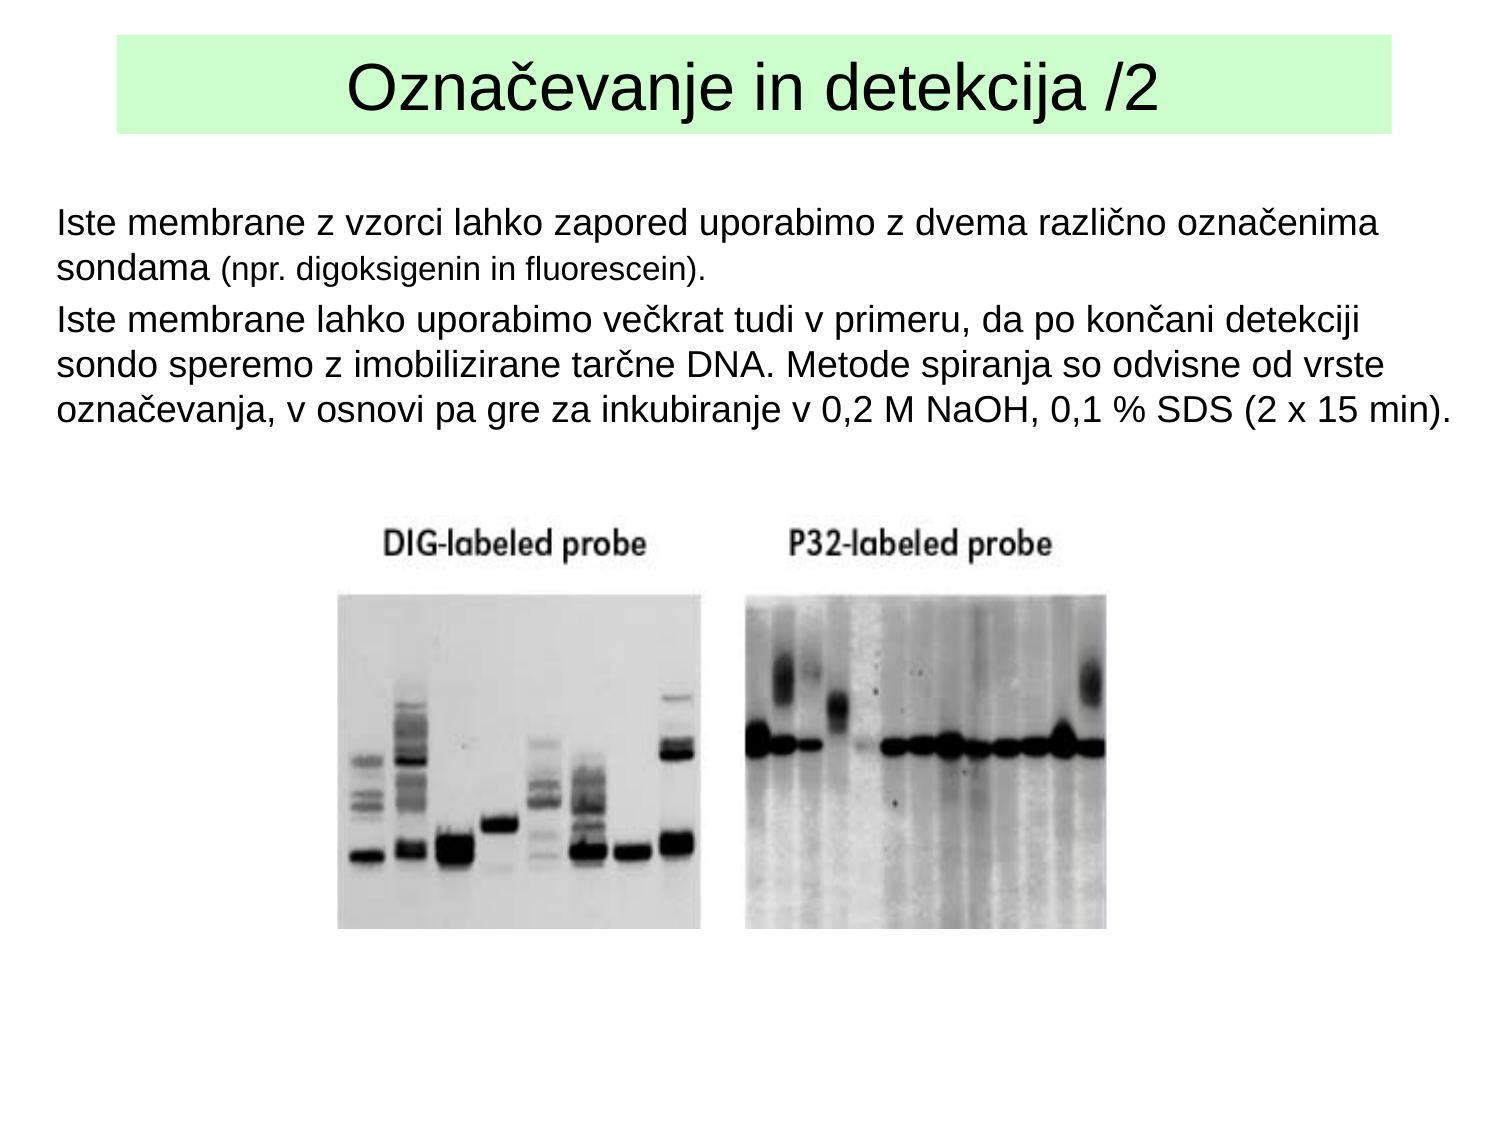

# Označevanje in detekcija /2
Iste membrane z vzorci lahko zapored uporabimo z dvema različno označenima sondama (npr. digoksigenin in fluorescein).
Iste membrane lahko uporabimo večkrat tudi v primeru, da po končani detekciji sondo speremo z imobilizirane tarčne DNA. Metode spiranja so odvisne od vrste označevanja, v osnovi pa gre za inkubiranje v 0,2 M NaOH, 0,1 % SDS (2 x 15 min).